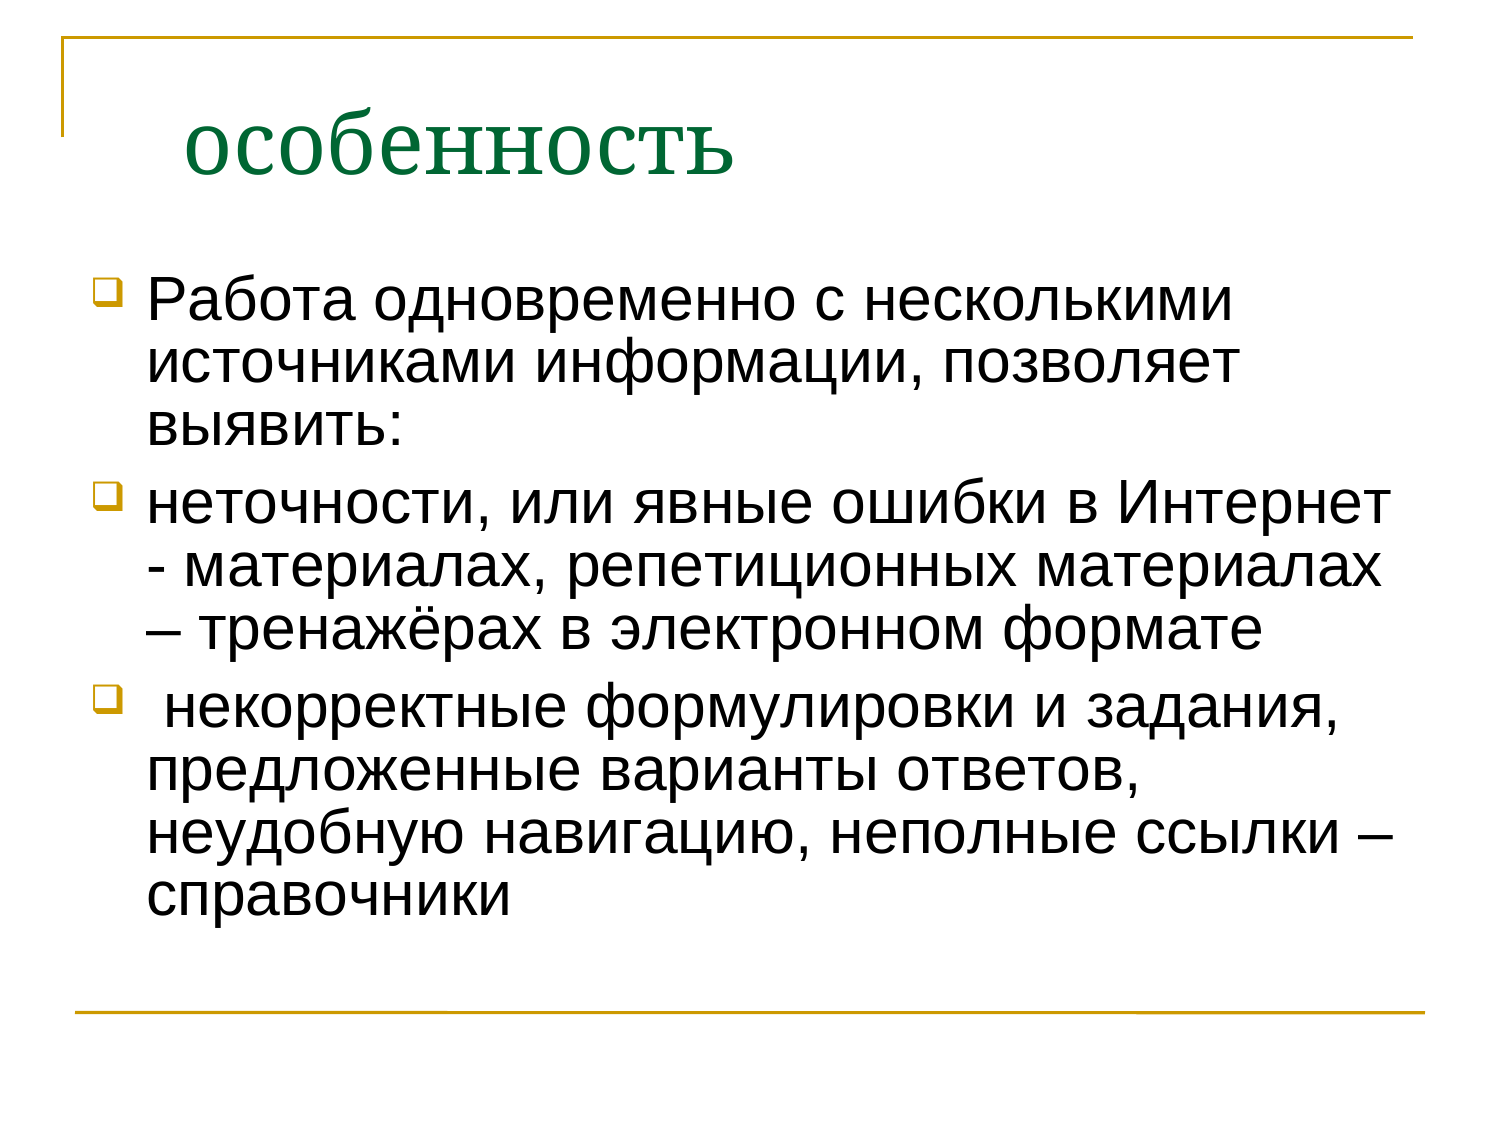

# особенность
Работа одновременно с несколькими источниками информации, позволяет выявить:
неточности, или явные ошибки в Интернет - материалах, репетиционных материалах – тренажёрах в электронном формате
 некорректные формулировки и задания, предложенные варианты ответов, неудобную навигацию, неполные ссылки – справочники